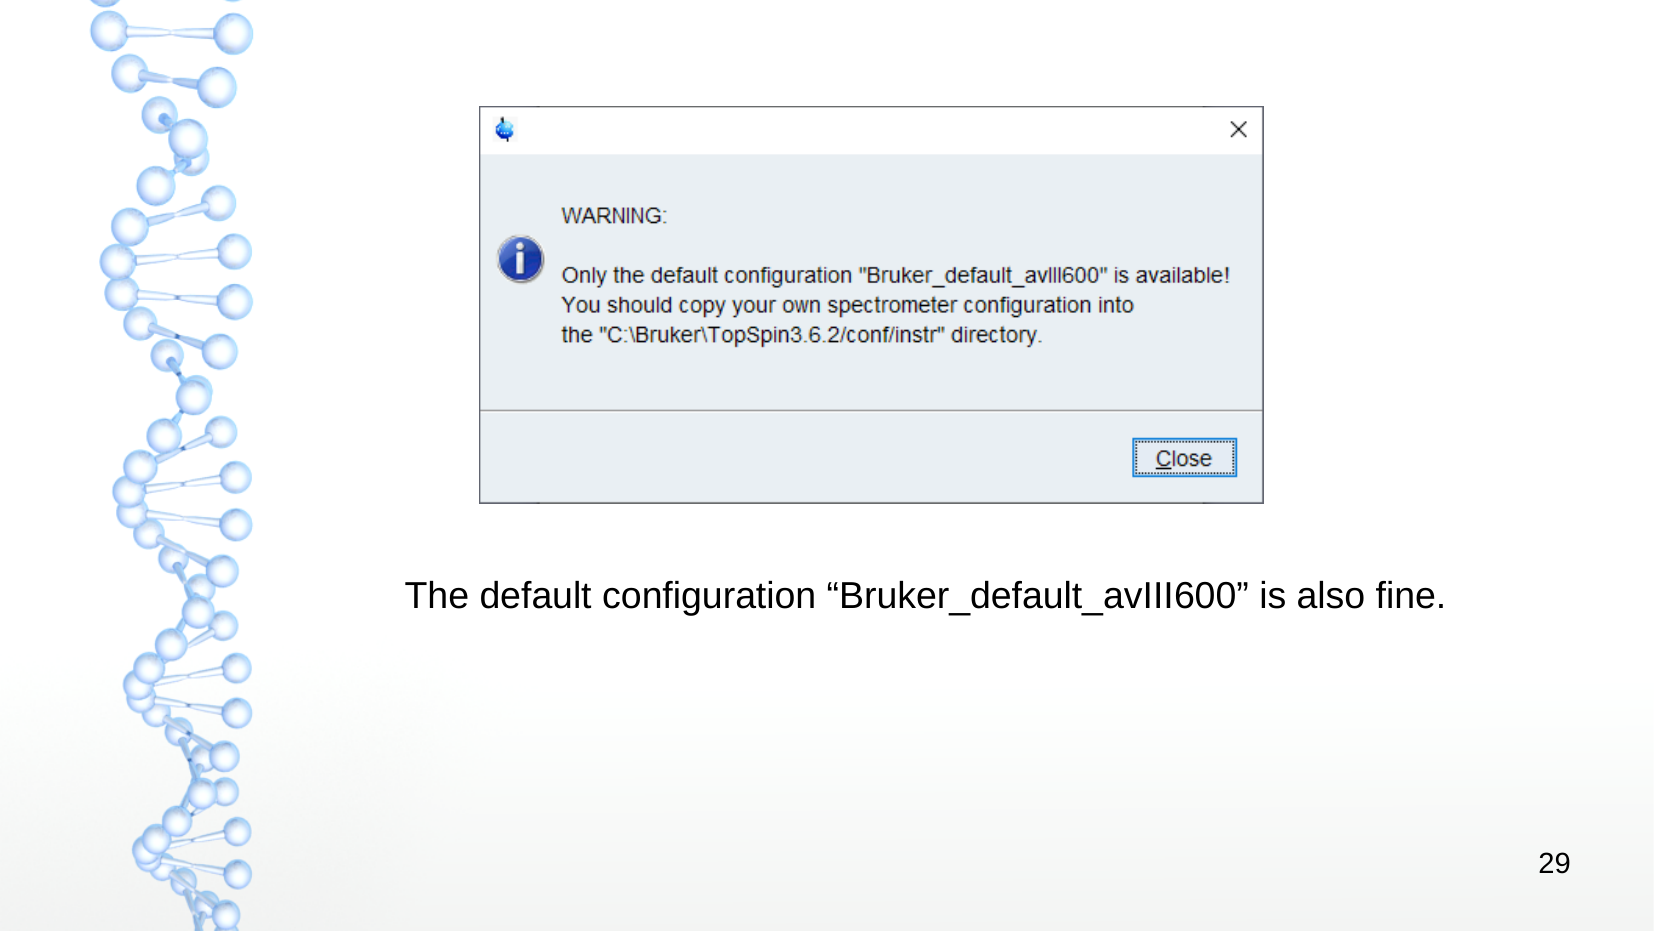

The default configuration “Bruker_default_avIII600” is also fine.
29